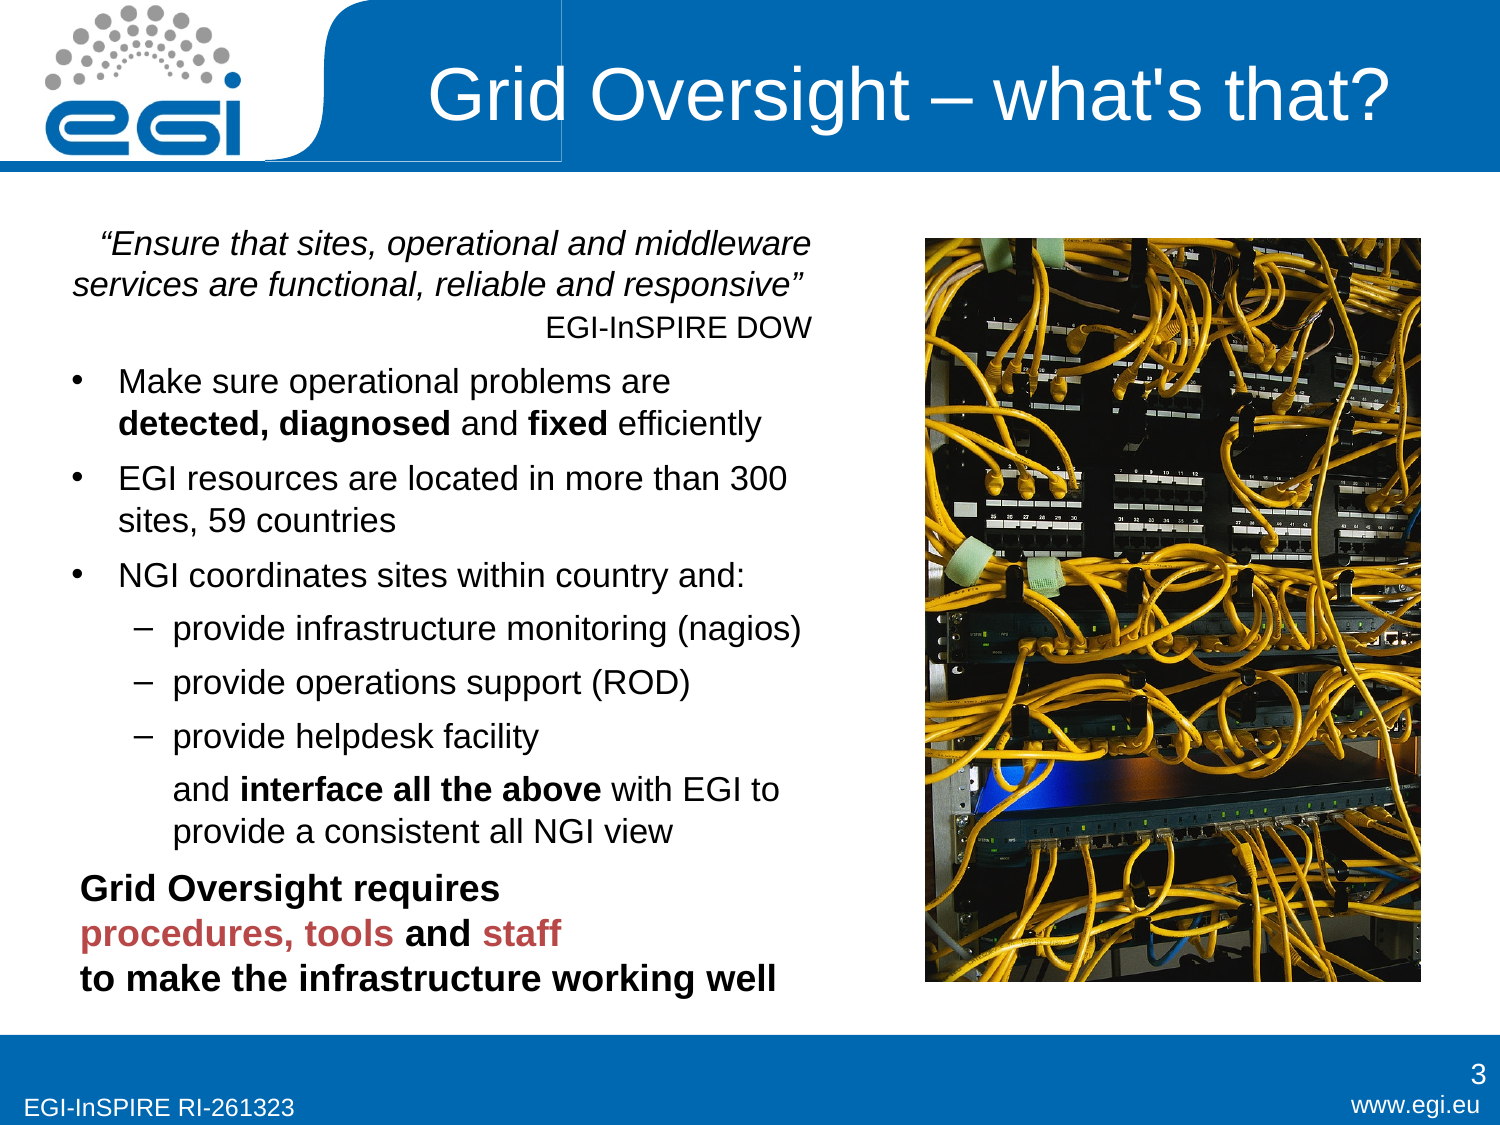

# Grid Oversight – what's that?
“Ensure that sites, operational and middleware services are functional, reliable and responsive”
			EGI-InSPIRE DOW
Make sure operational problems are detected, diagnosed and fixed efficiently
EGI resources are located in more than 300 sites, 59 countries
NGI coordinates sites within country and:
provide infrastructure monitoring (nagios)
provide operations support (ROD)
provide helpdesk facility
and interface all the above with EGI to provide a consistent all NGI view
Grid Oversight requires
procedures, tools and staff
to make the infrastructure working well
3